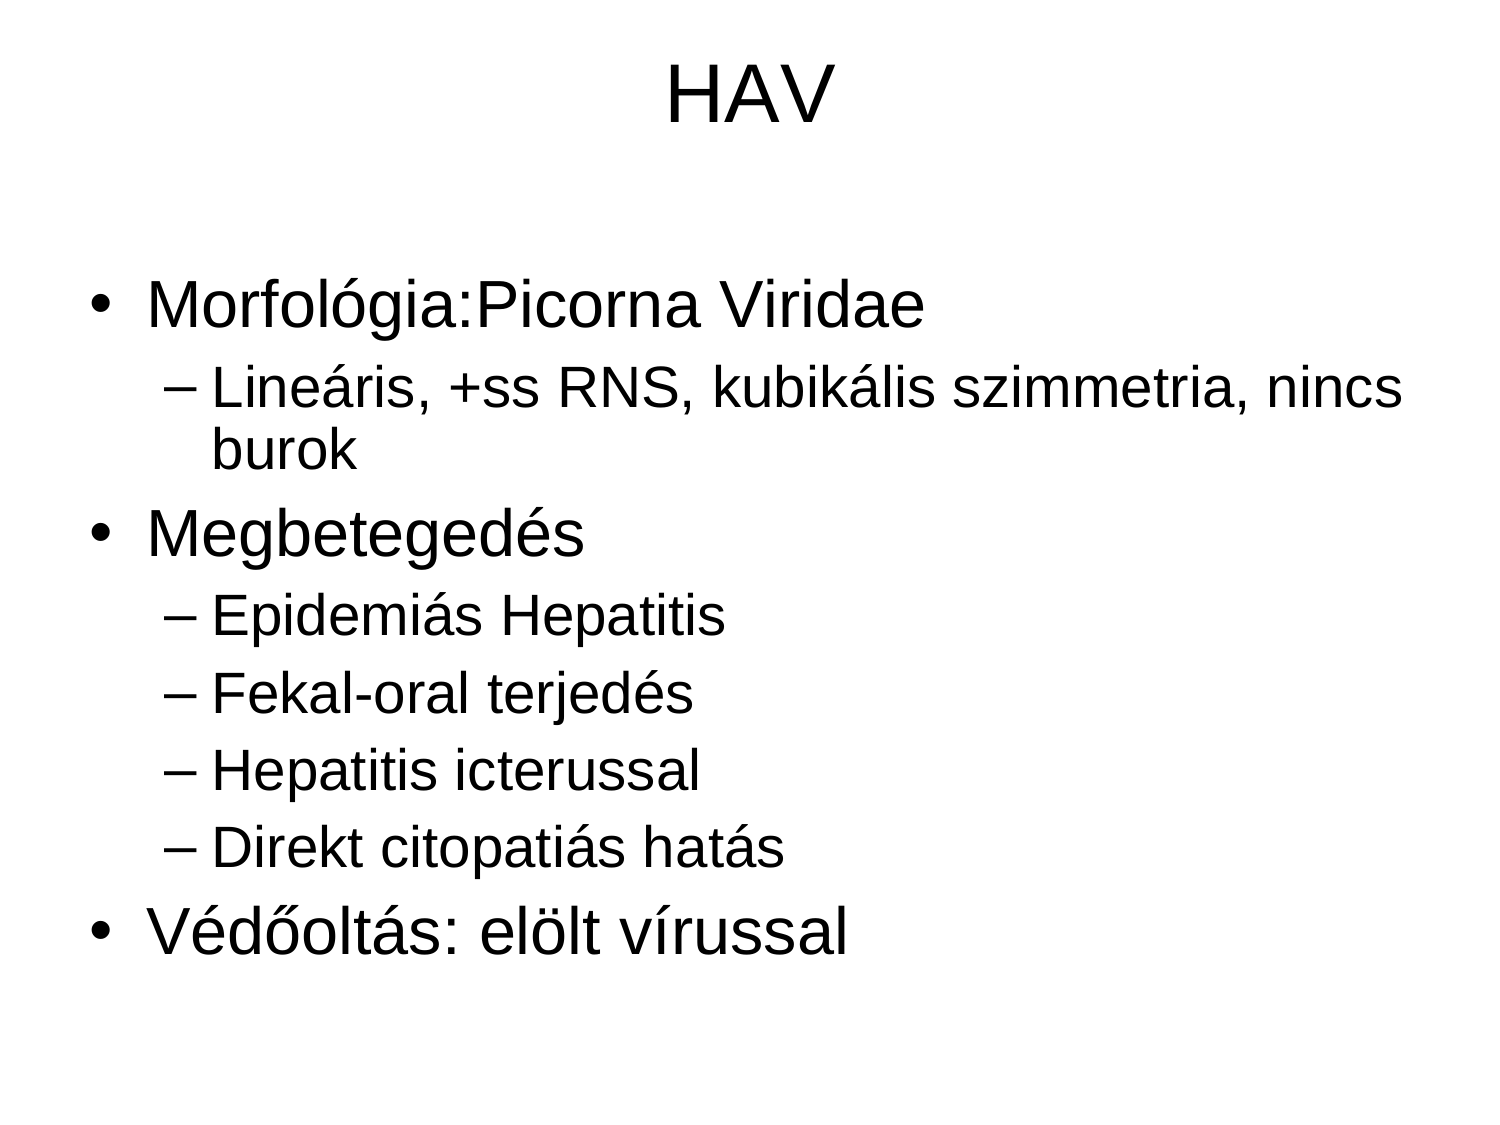

# HAV
Morfológia:Picorna Viridae
Lineáris, +ss RNS, kubikális szimmetria, nincs burok
Megbetegedés
Epidemiás Hepatitis
Fekal-oral terjedés
Hepatitis icterussal
Direkt citopatiás hatás
Védőoltás: elölt vírussal